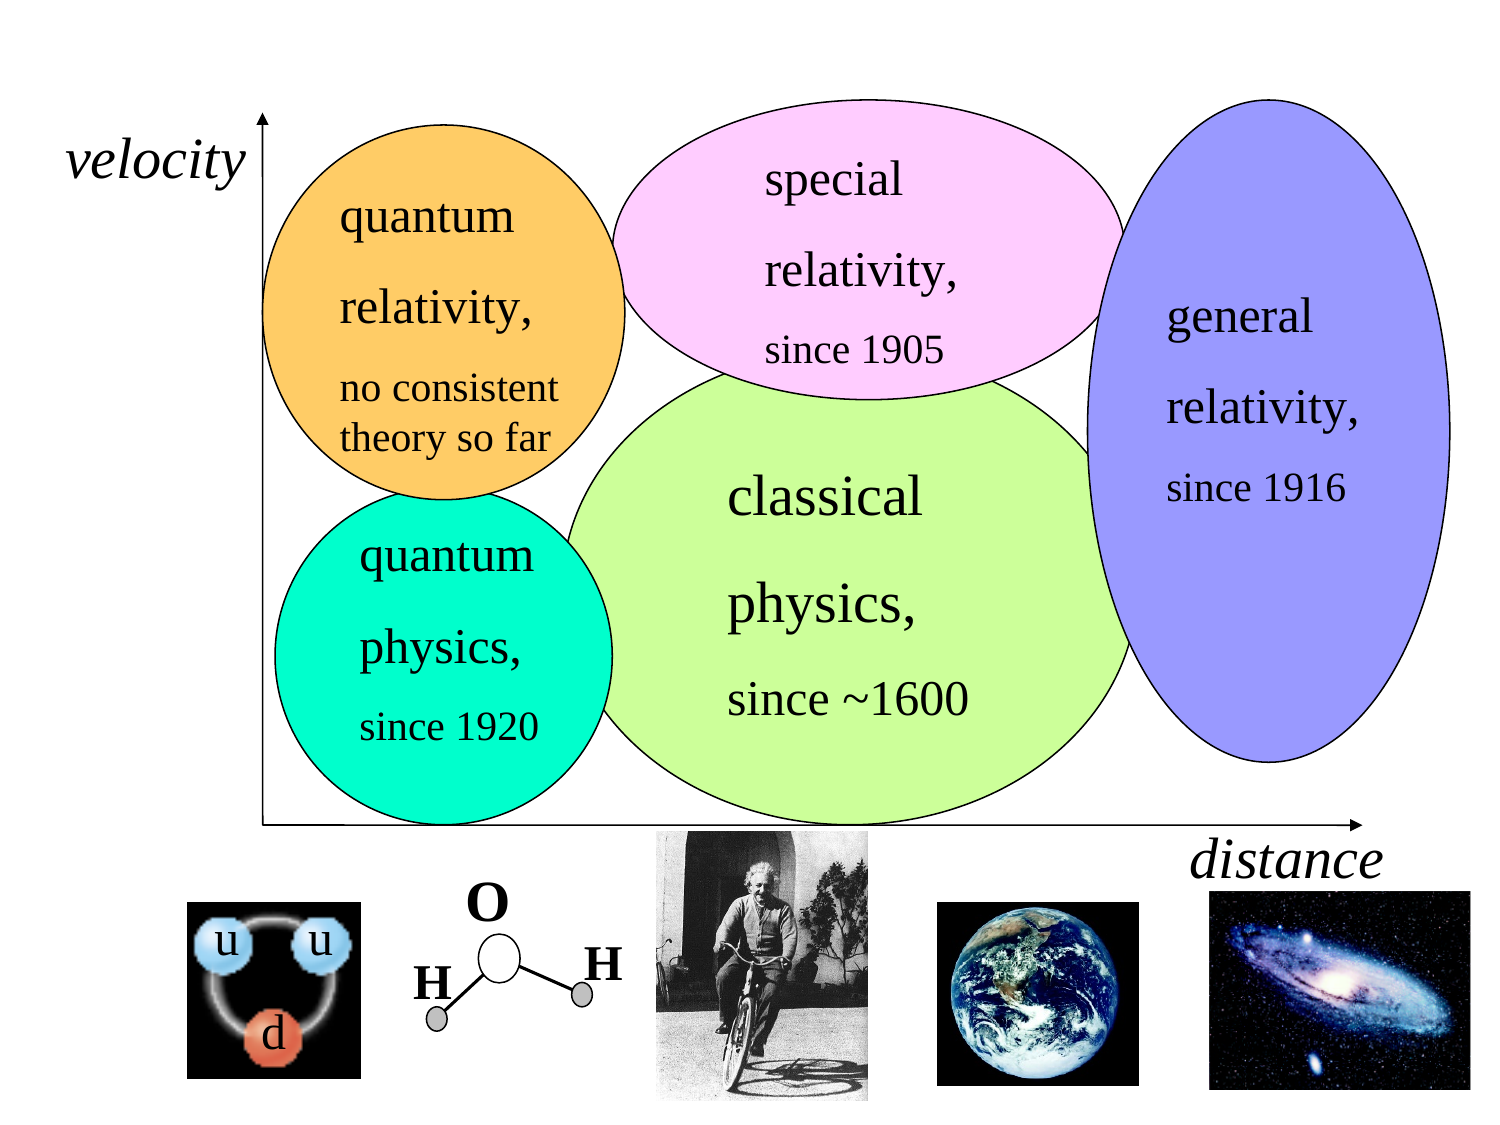

special
relativity,
since 1905
general
relativity,
since 1916
velocity
quantum
relativity,
no consistent theory so far
classical
physics,
since ~1600
quantum
physics,
since 1920
distance
O
H
H
u
u
d